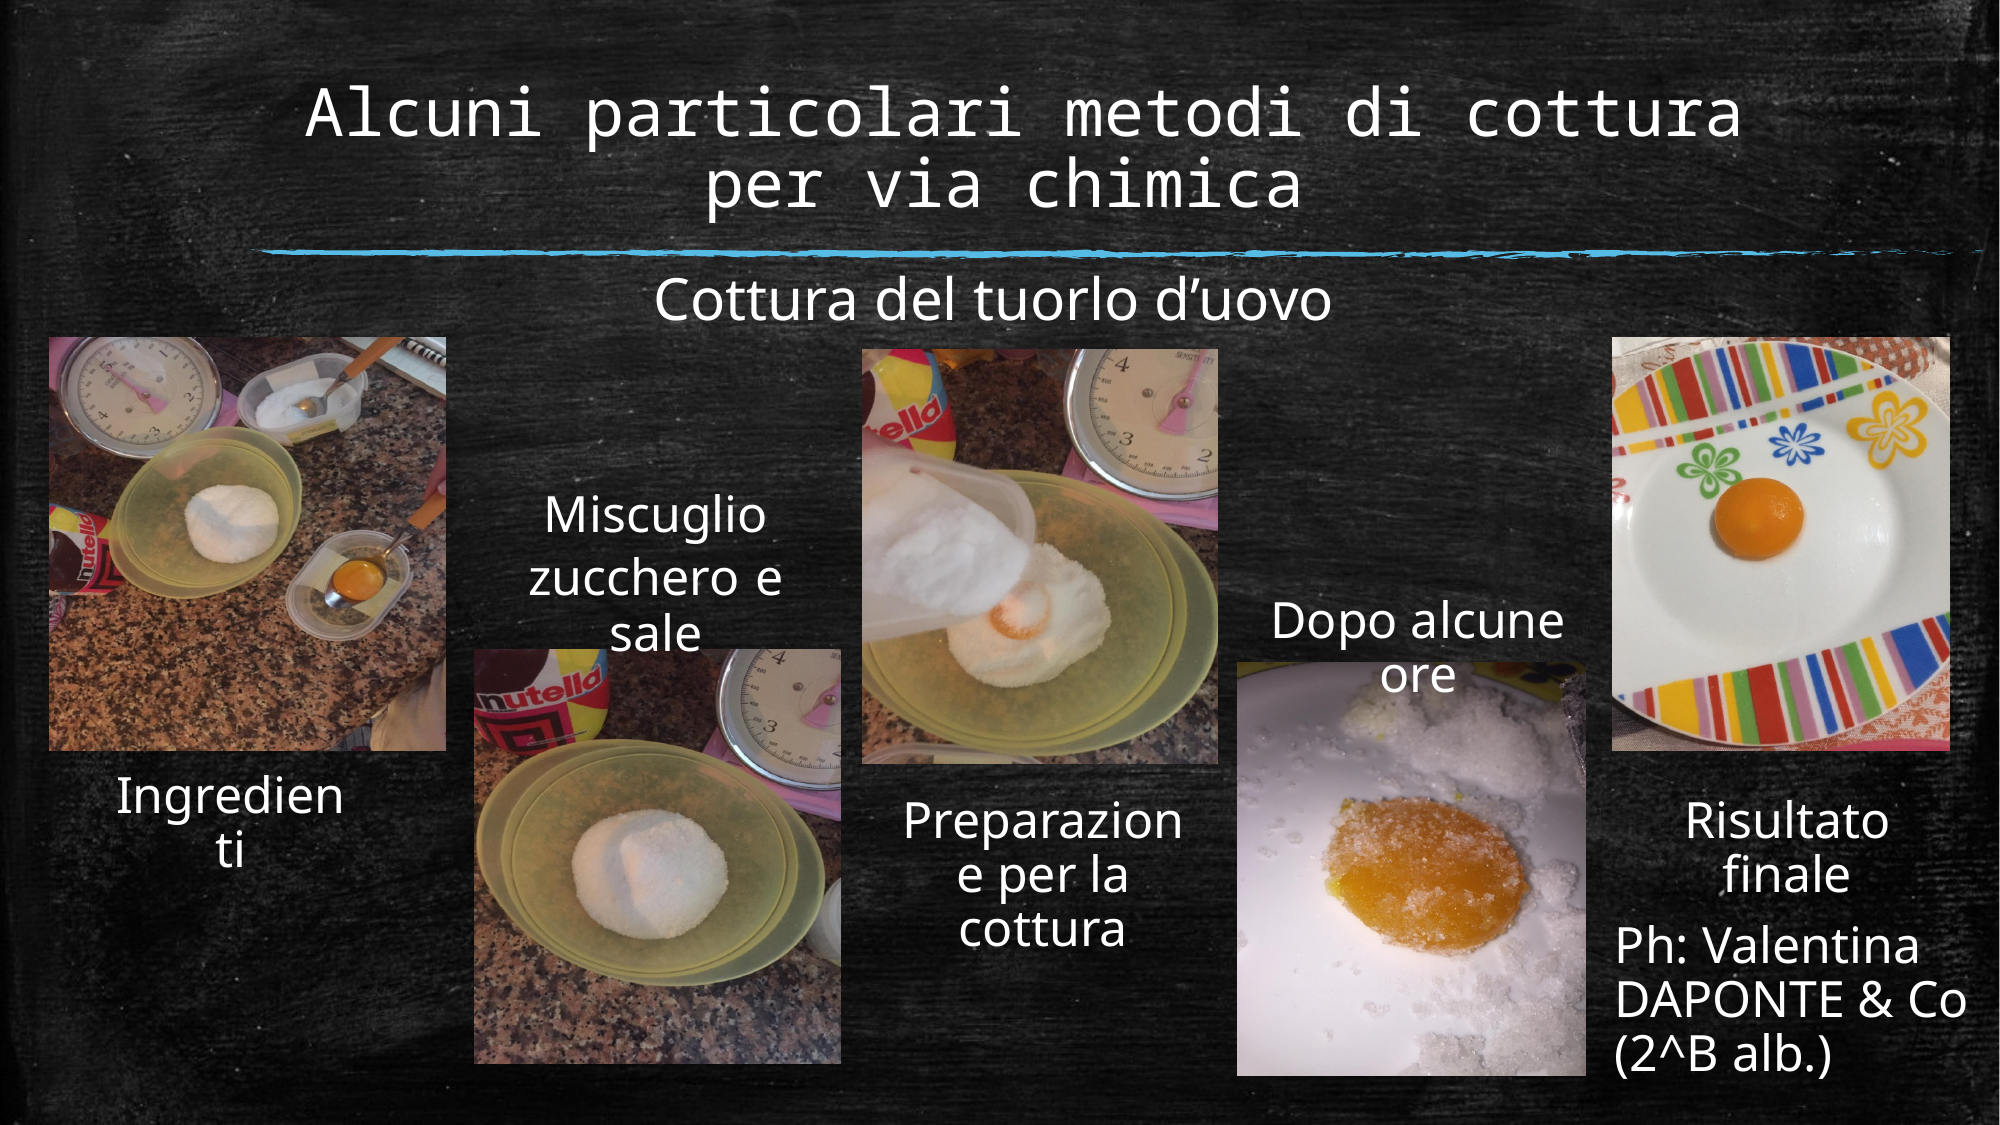

# Alcuni particolari metodi di cottura per via chimica
Cottura del tuorlo d’uovo
Miscuglio zucchero e sale
Dopo alcune ore
Ingredienti
Preparazione per la cottura
Risultato finale
Ph: Valentina DAPONTE & Co (2^B alb.)